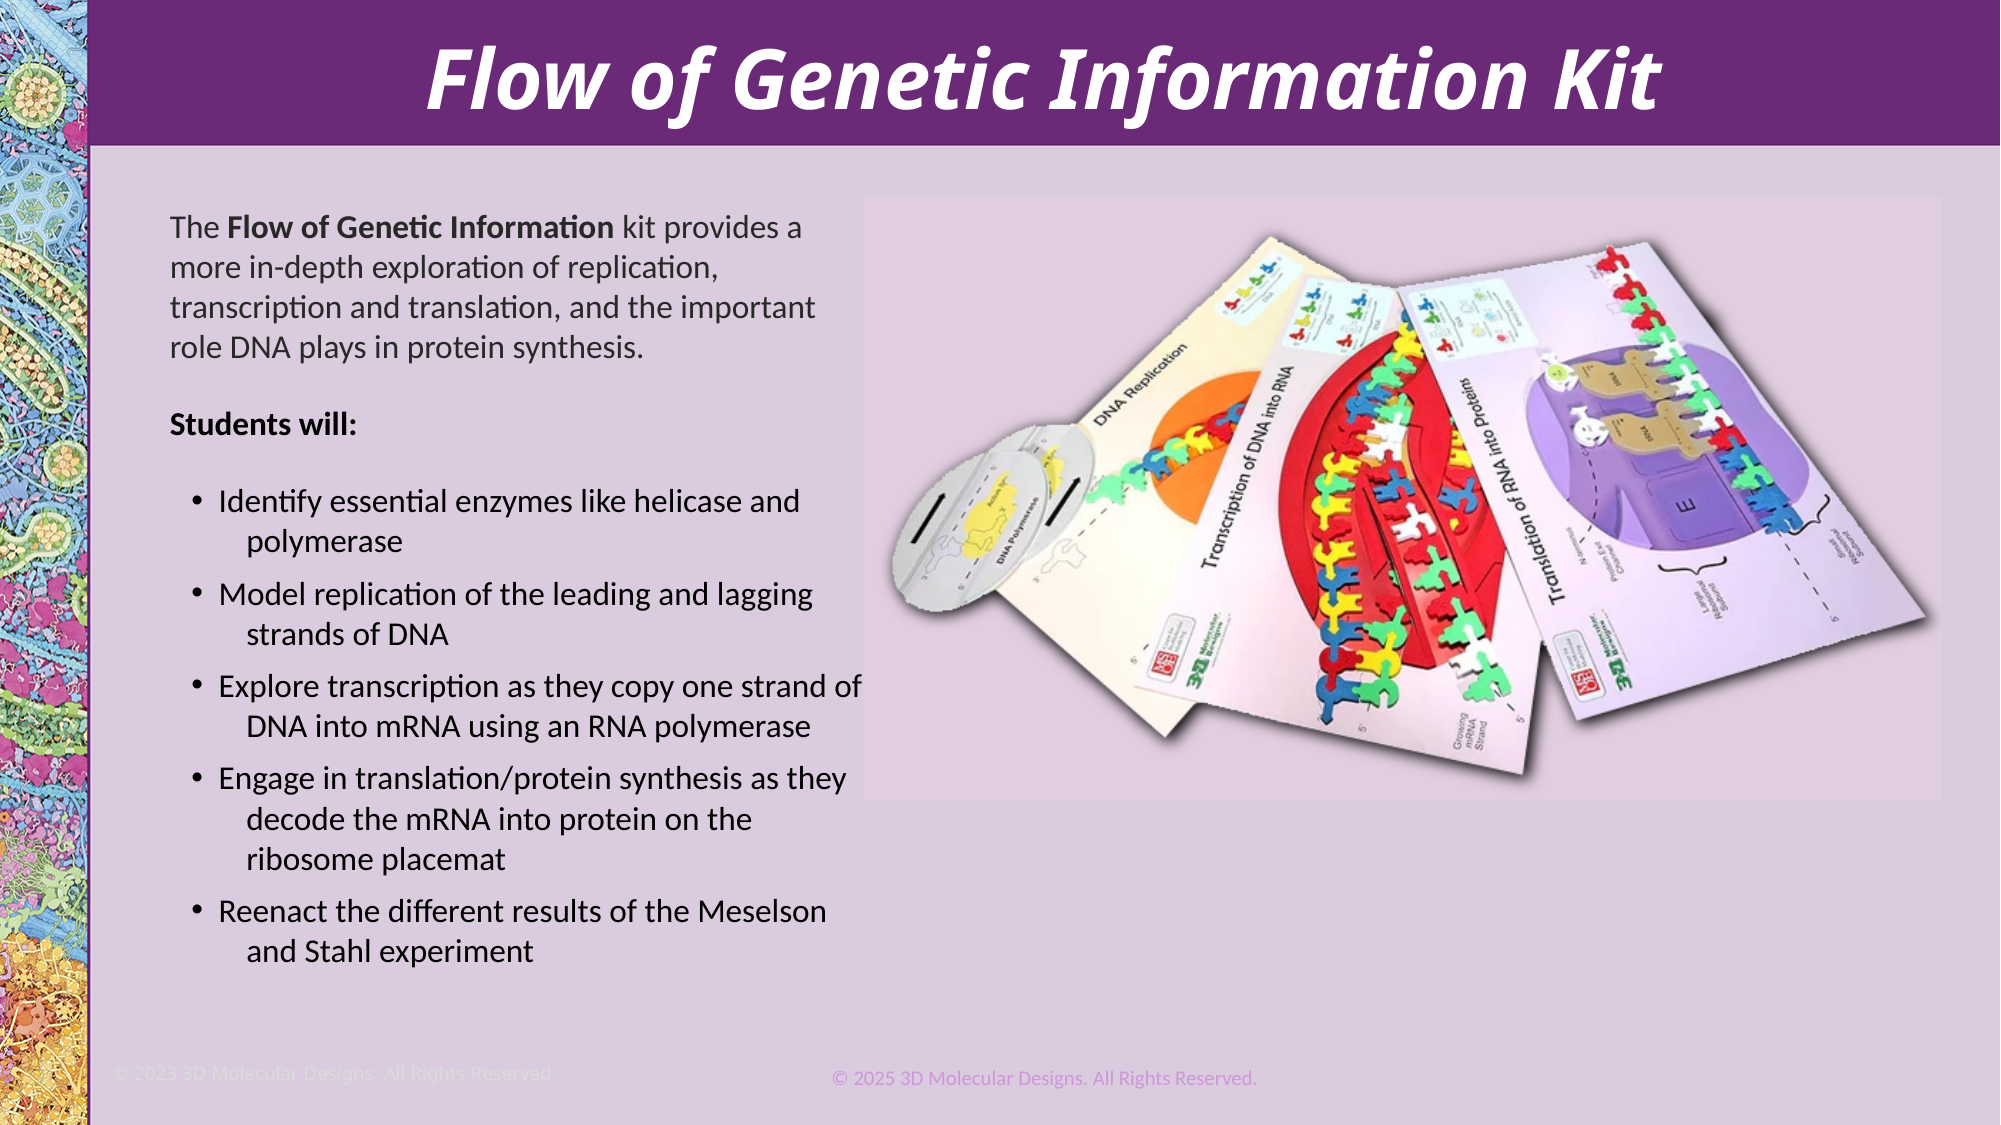

# Flow of Genetic Information Kit
The Flow of Genetic Information kit provides a more in-depth exploration of replication, transcription and translation, and the important role DNA plays in protein synthesis.
Students will:
Identify essential enzymes like helicase and polymerase
Model replication of the leading and lagging strands of DNA
Explore transcription as they copy one strand of DNA into mRNA using an RNA polymerase
Engage in translation/protein synthesis as they decode the mRNA into protein on the ribosome placemat
Reenact the different results of the Meselson and Stahl experiment
© 2023 3D Molecular Designs. All Rights Reserved.